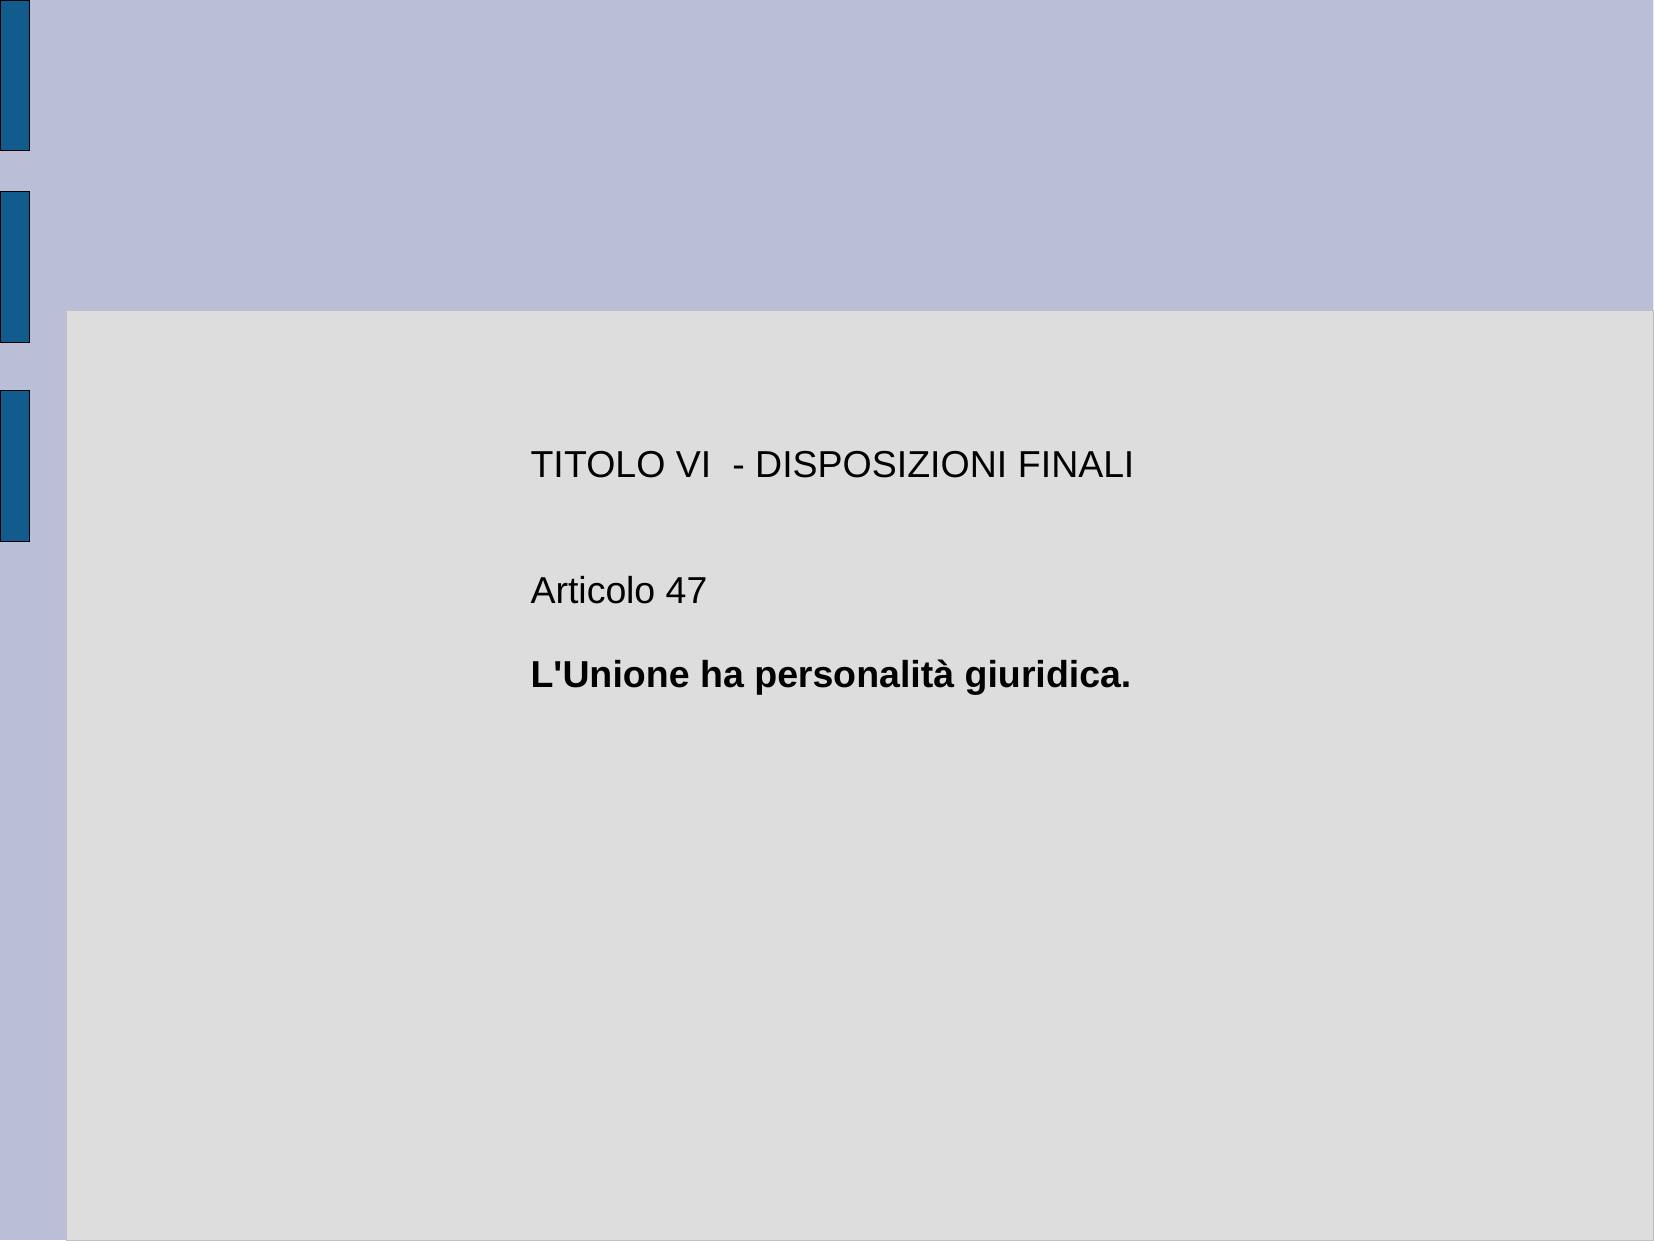

TITOLO VI - DISPOSIZIONI FINALI
Articolo 47
L'Unione ha personalità giuridica.